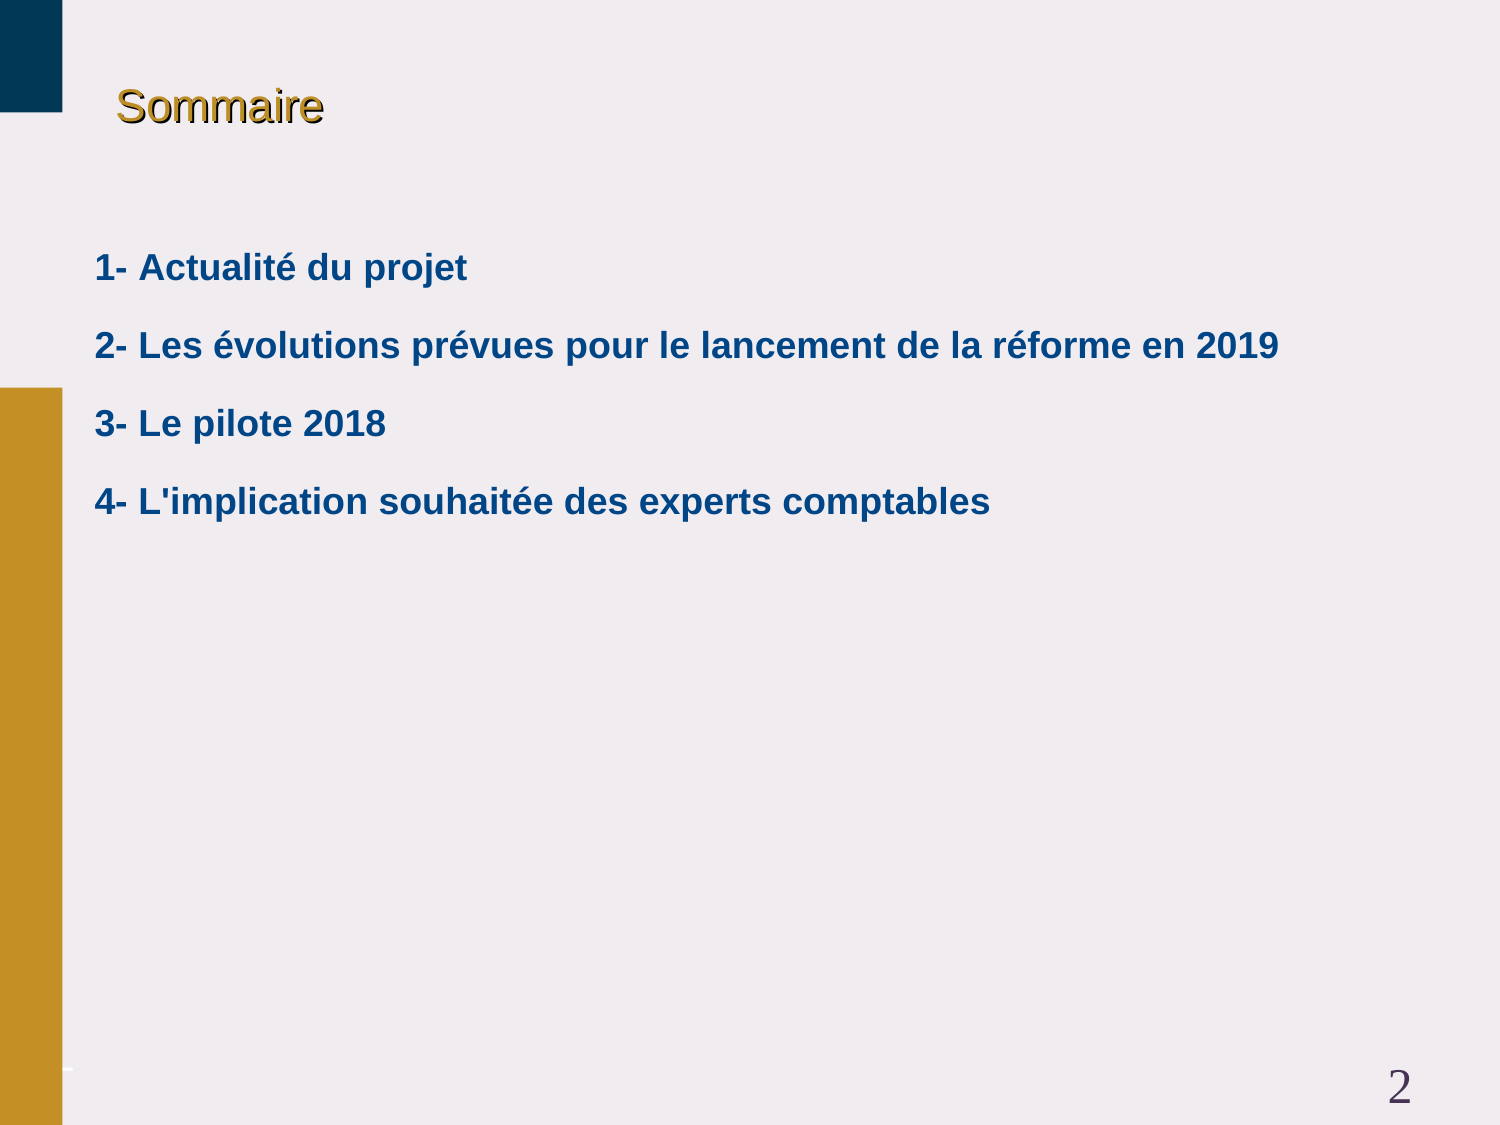

# Sommaire
1- Actualité du projet
2- Les évolutions prévues pour le lancement de la réforme en 2019
3- Le pilote 2018
4- L'implication souhaitée des experts comptables